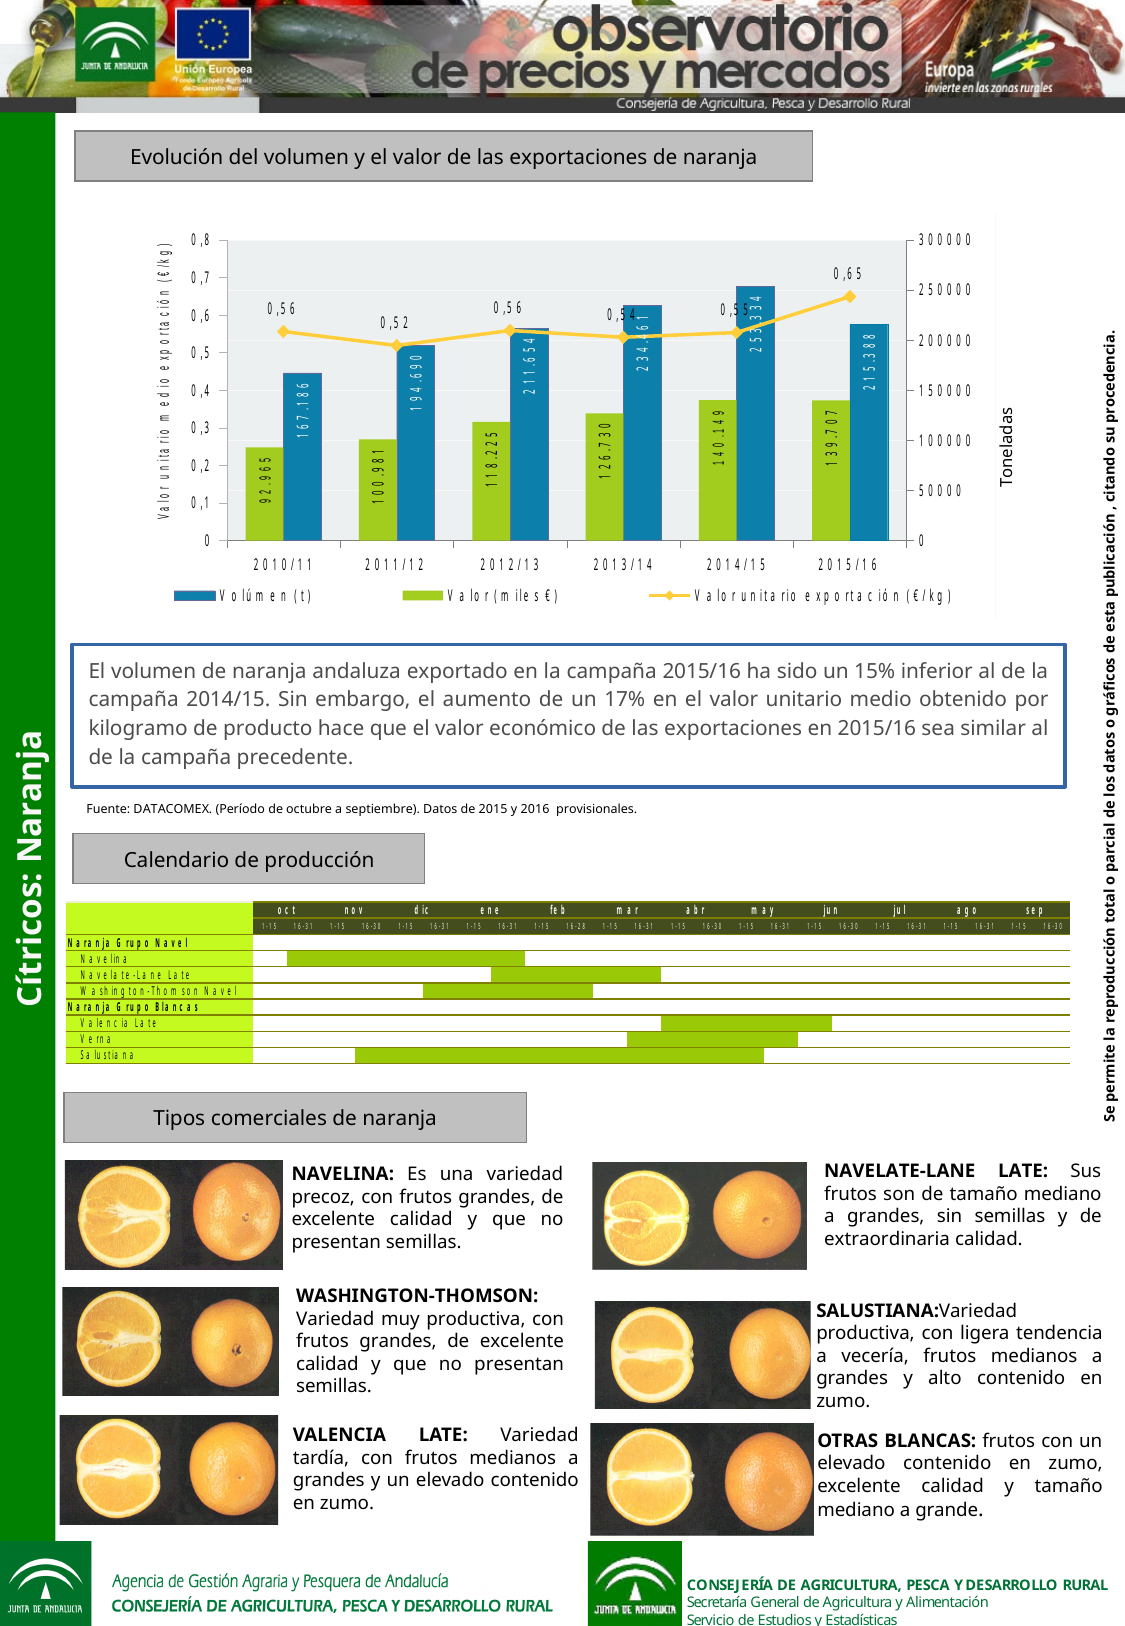

Evolución del volumen y el valor de las exportaciones de naranja
Toneladas
Se permite la reproducción total o parcial de los datos o gráficos de esta publicación , citando su procedencia.
El volumen de naranja andaluza exportado en la campaña 2015/16 ha sido un 15% inferior al de la campaña 2014/15. Sin embargo, el aumento de un 17% en el valor unitario medio obtenido por kilogramo de producto hace que el valor económico de las exportaciones en 2015/16 sea similar al de la campaña precedente.
Fuente: DATACOMEX. (Período de octubre a septiembre). Datos de 2015 y 2016 provisionales.
Calendario de producción
Tipos comerciales de naranja
NAVELATE-LANE LATE: Sus frutos son de tamaño mediano a grandes, sin semillas y de extraordinaria calidad.
NAVELINA: Es una variedad precoz, con frutos grandes, de excelente calidad y que no presentan semillas.
WASHINGTON-THOMSON: Variedad muy productiva, con frutos grandes, de excelente calidad y que no presentan semillas.
SALUSTIANA:Variedad productiva, con ligera tendencia a vecería, frutos medianos a grandes y alto contenido en zumo.
VALENCIA LATE: Variedad tardía, con frutos medianos a grandes y un elevado contenido en zumo.
OTRAS BLANCAS: frutos con un elevado contenido en zumo, excelente calidad y tamaño mediano a grande.